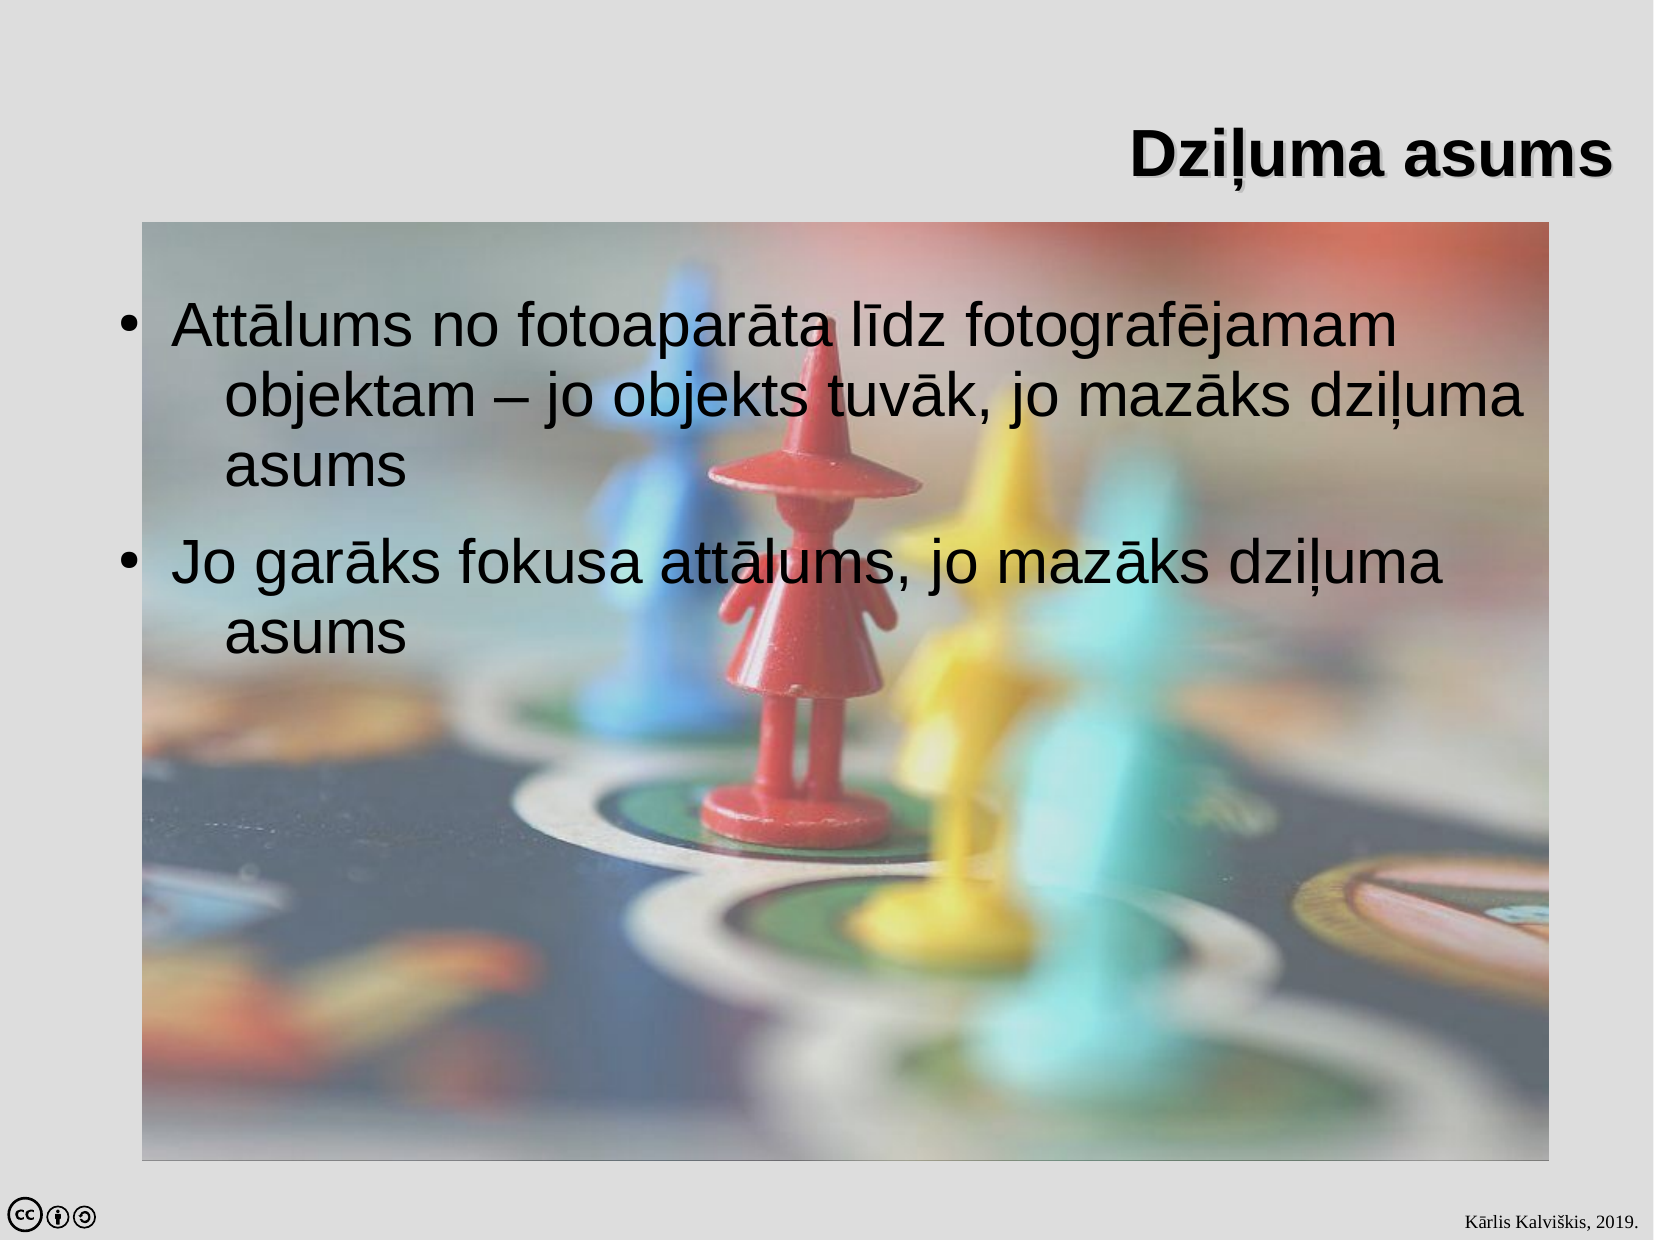

# Dziļuma asums
Attālums no fotoaparāta līdz fotografējamam objektam – jo objekts tuvāk, jo mazāks dziļuma asums
Jo garāks fokusa attālums, jo mazāks dziļuma asums